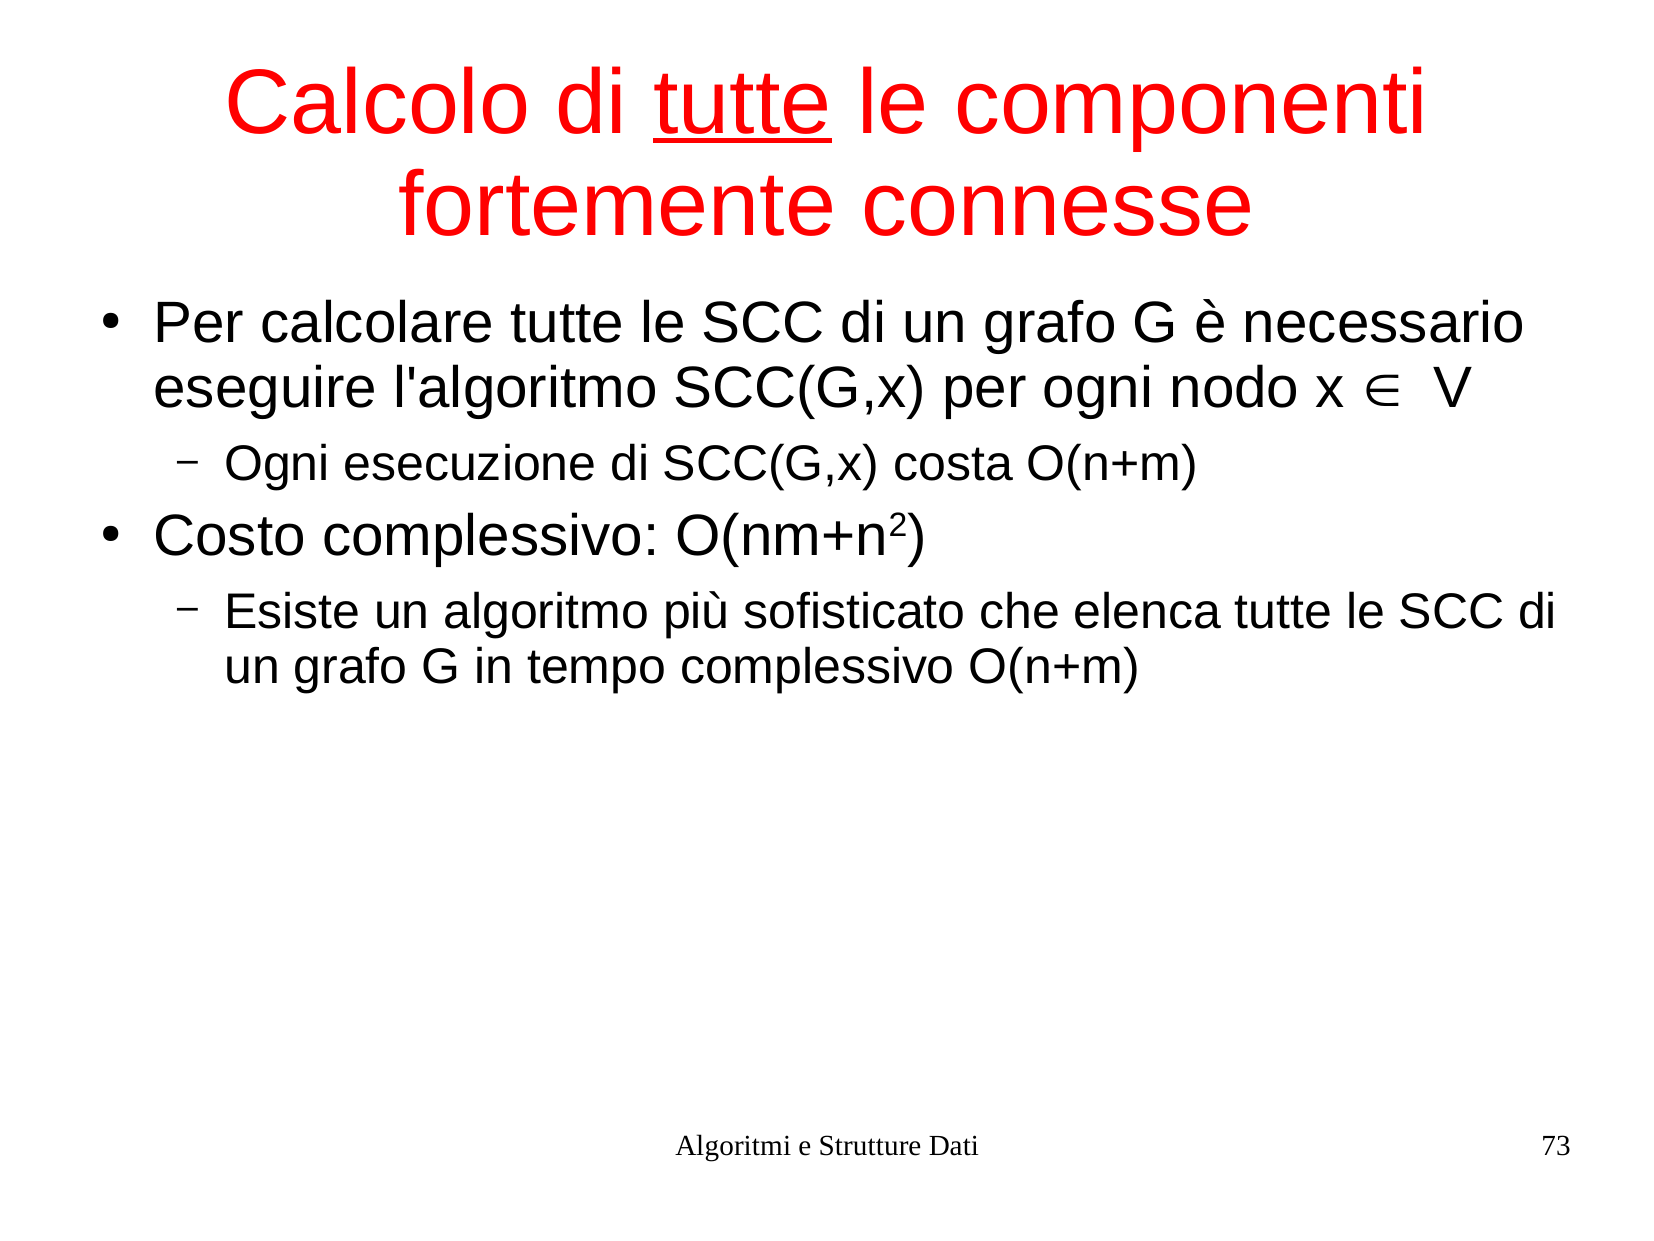

# Calcolo di tutte le componenti fortemente connesse
Per calcolare tutte le SCC di un grafo G è necessario eseguire l'algoritmo SCC(G,x) per ogni nodo x  V
Ogni esecuzione di SCC(G,x) costa O(n+m)
Costo complessivo: O(nm+n2)
Esiste un algoritmo più sofisticato che elenca tutte le SCC di un grafo G in tempo complessivo O(n+m)
Algoritmi e Strutture Dati
73